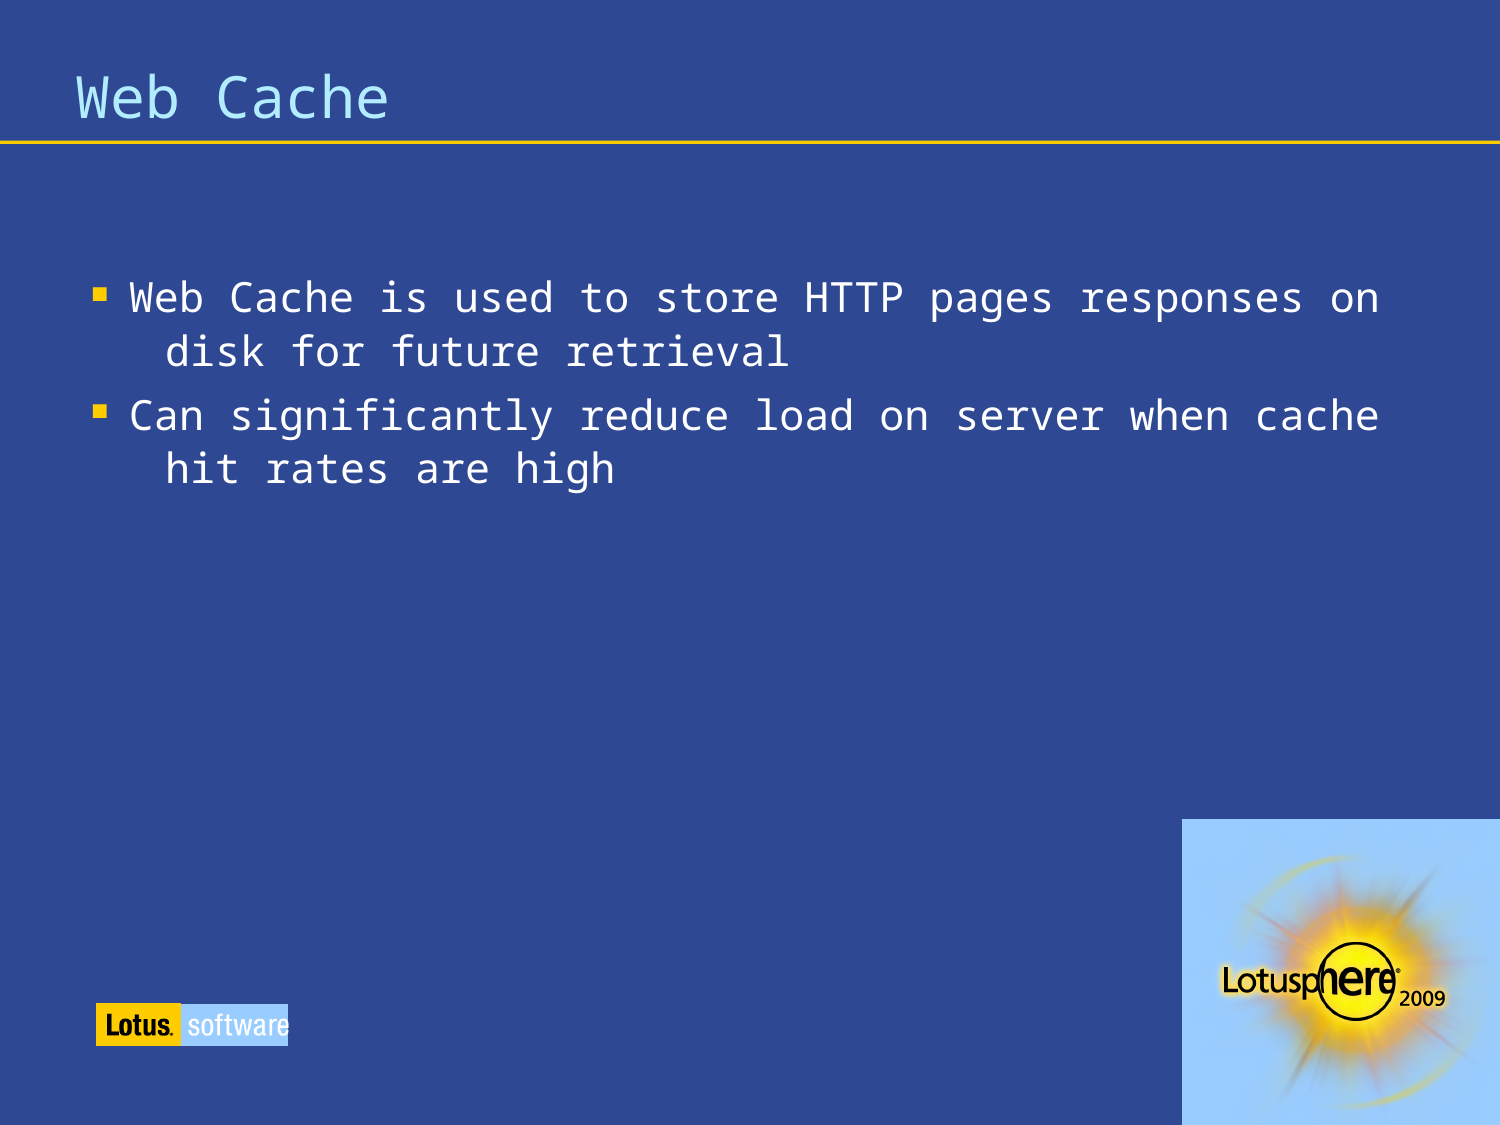

# Web Cache
Web Cache is used to store HTTP pages responses on disk for future retrieval
Can significantly reduce load on server when cache hit rates are high